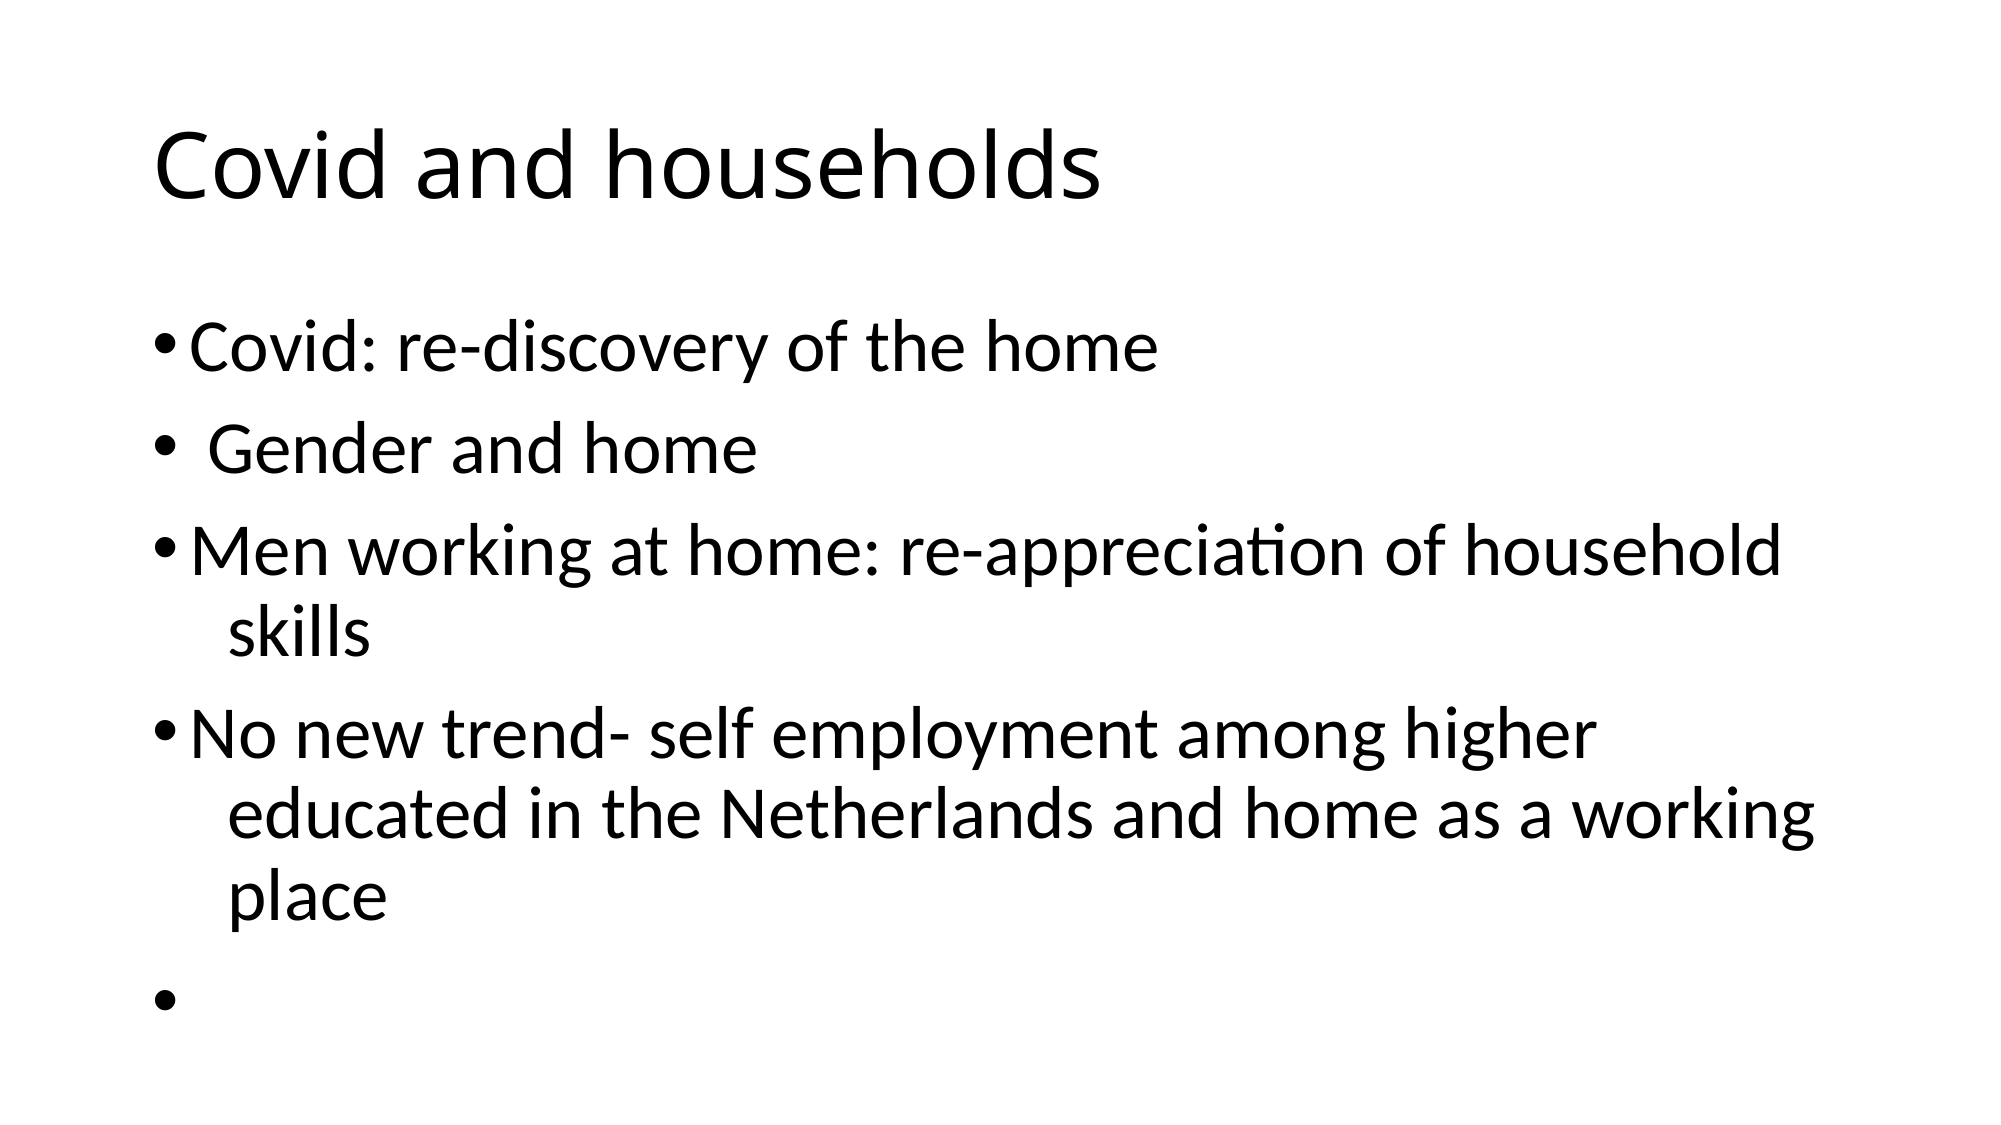

# Covid and households
Covid: re-discovery of the home
 Gender and home
Men working at home: re-appreciation of household skills
No new trend- self employment among higher educated in the Netherlands and home as a working place